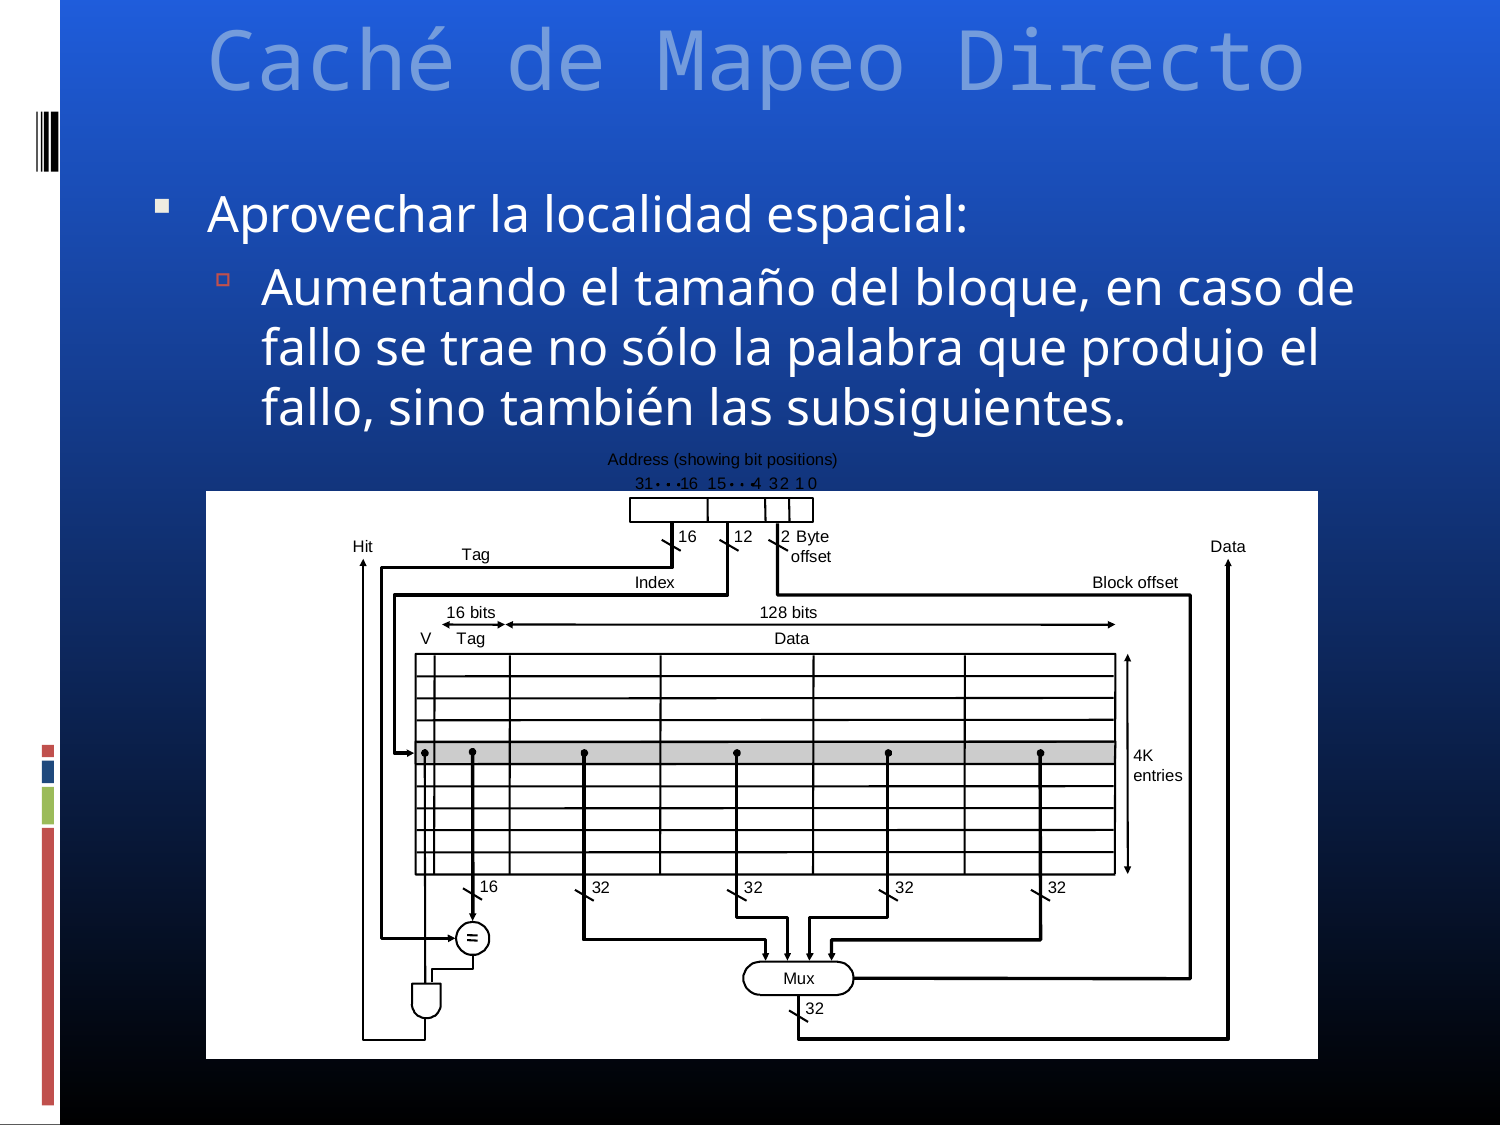

# Caché de Mapeo Directo
Aprovechar la localidad espacial:
Aumentando el tamaño del bloque, en caso de fallo se trae no sólo la palabra que produjo el fallo, sino también las subsiguientes.
A
d
d
r
e
s
s
(
s
h
o
w
i
n
g
b
i
t
p
o
s
i
t
i
o
n
s
)
3
1
1
6
1
2
2
B
y
t
e
H
i
t
D
a
t
a
T
a
g
o
f
f
s
e
t
I
n
d
e
x
B
l
o
c
k
o
f
f
s
e
t
1
6
b
i
t
s
1
2
8
b
i
t
s
V
D
a
t
a
T
a
g
4
K
e
n
t
r
i
e
s
1
6
3
2
3
2
3
2
3
2
M
u
x
3
2
1
6
1
5
4
3
2
1
0